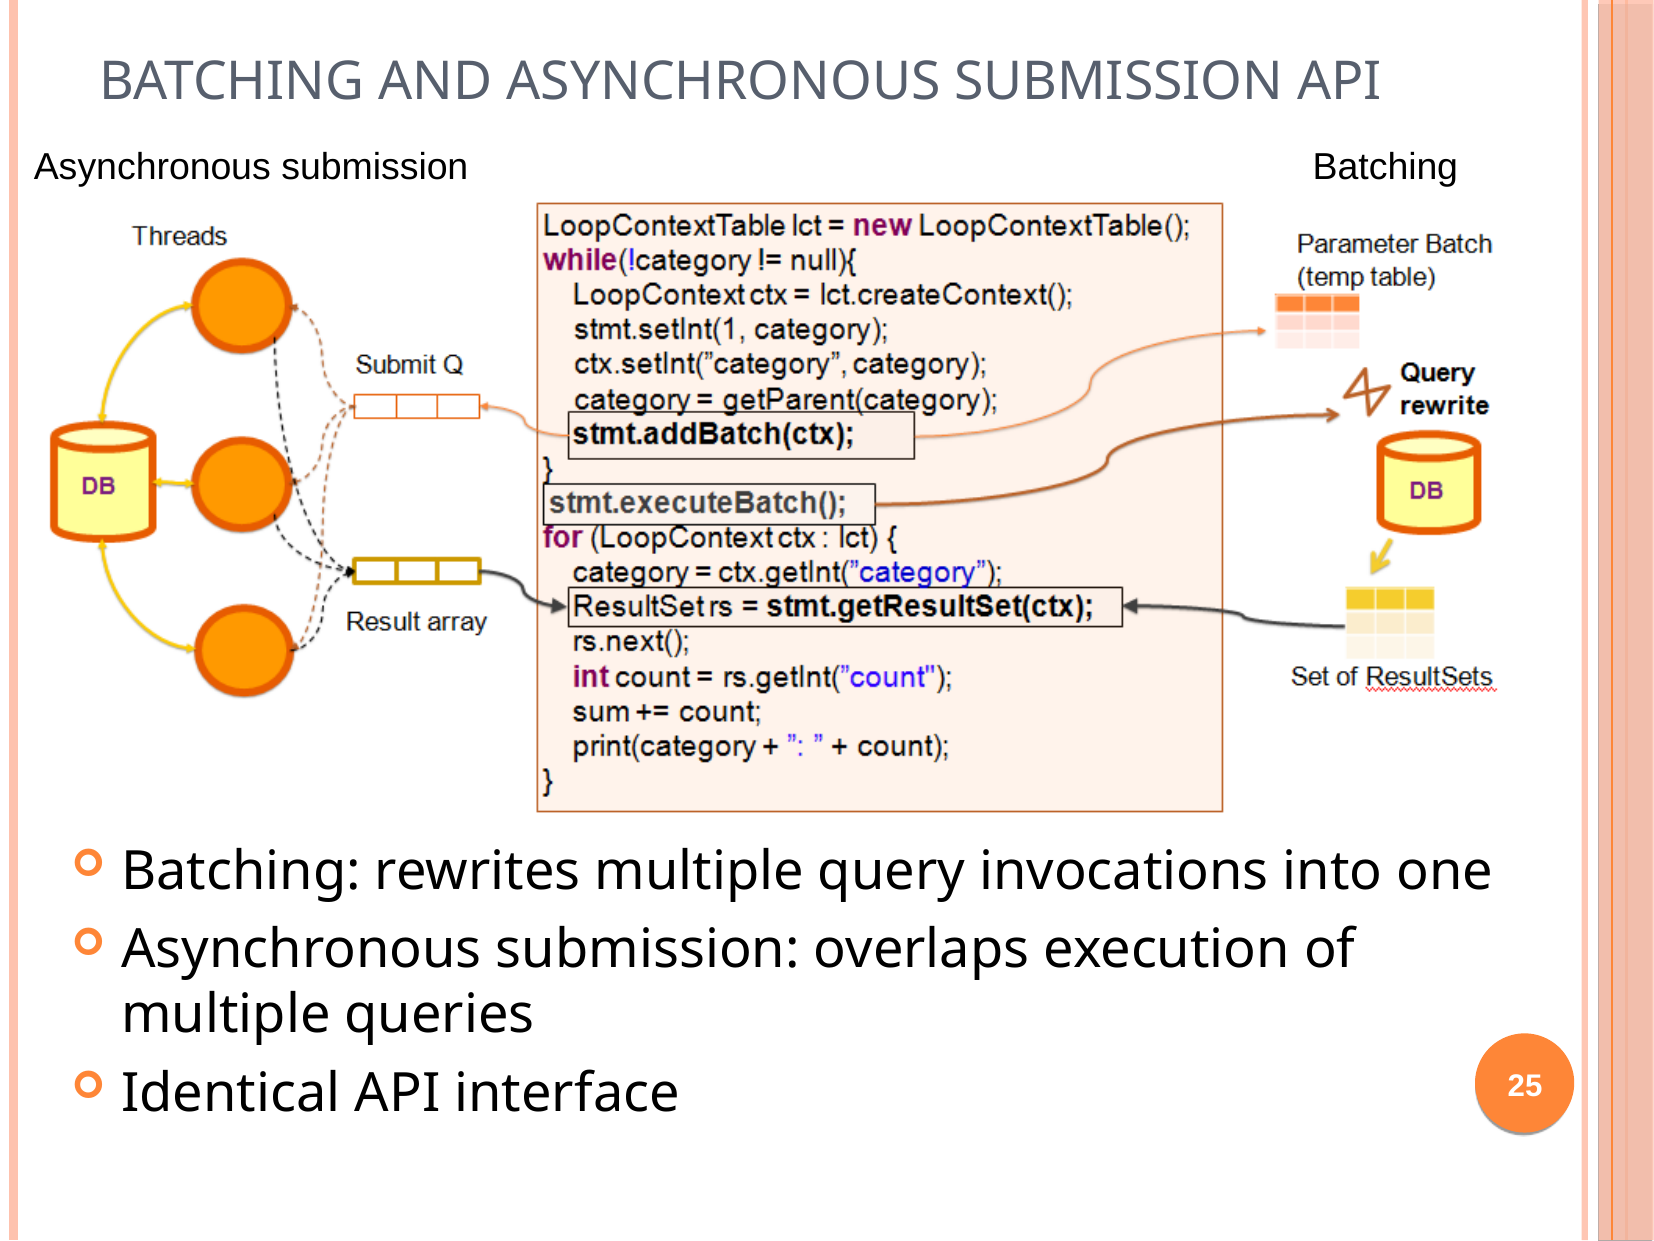

# Batching and Asynchronous submission api
Asynchronous submission
Batching
Batching: rewrites multiple query invocations into one
Asynchronous submission: overlaps execution of multiple queries
Identical API interface